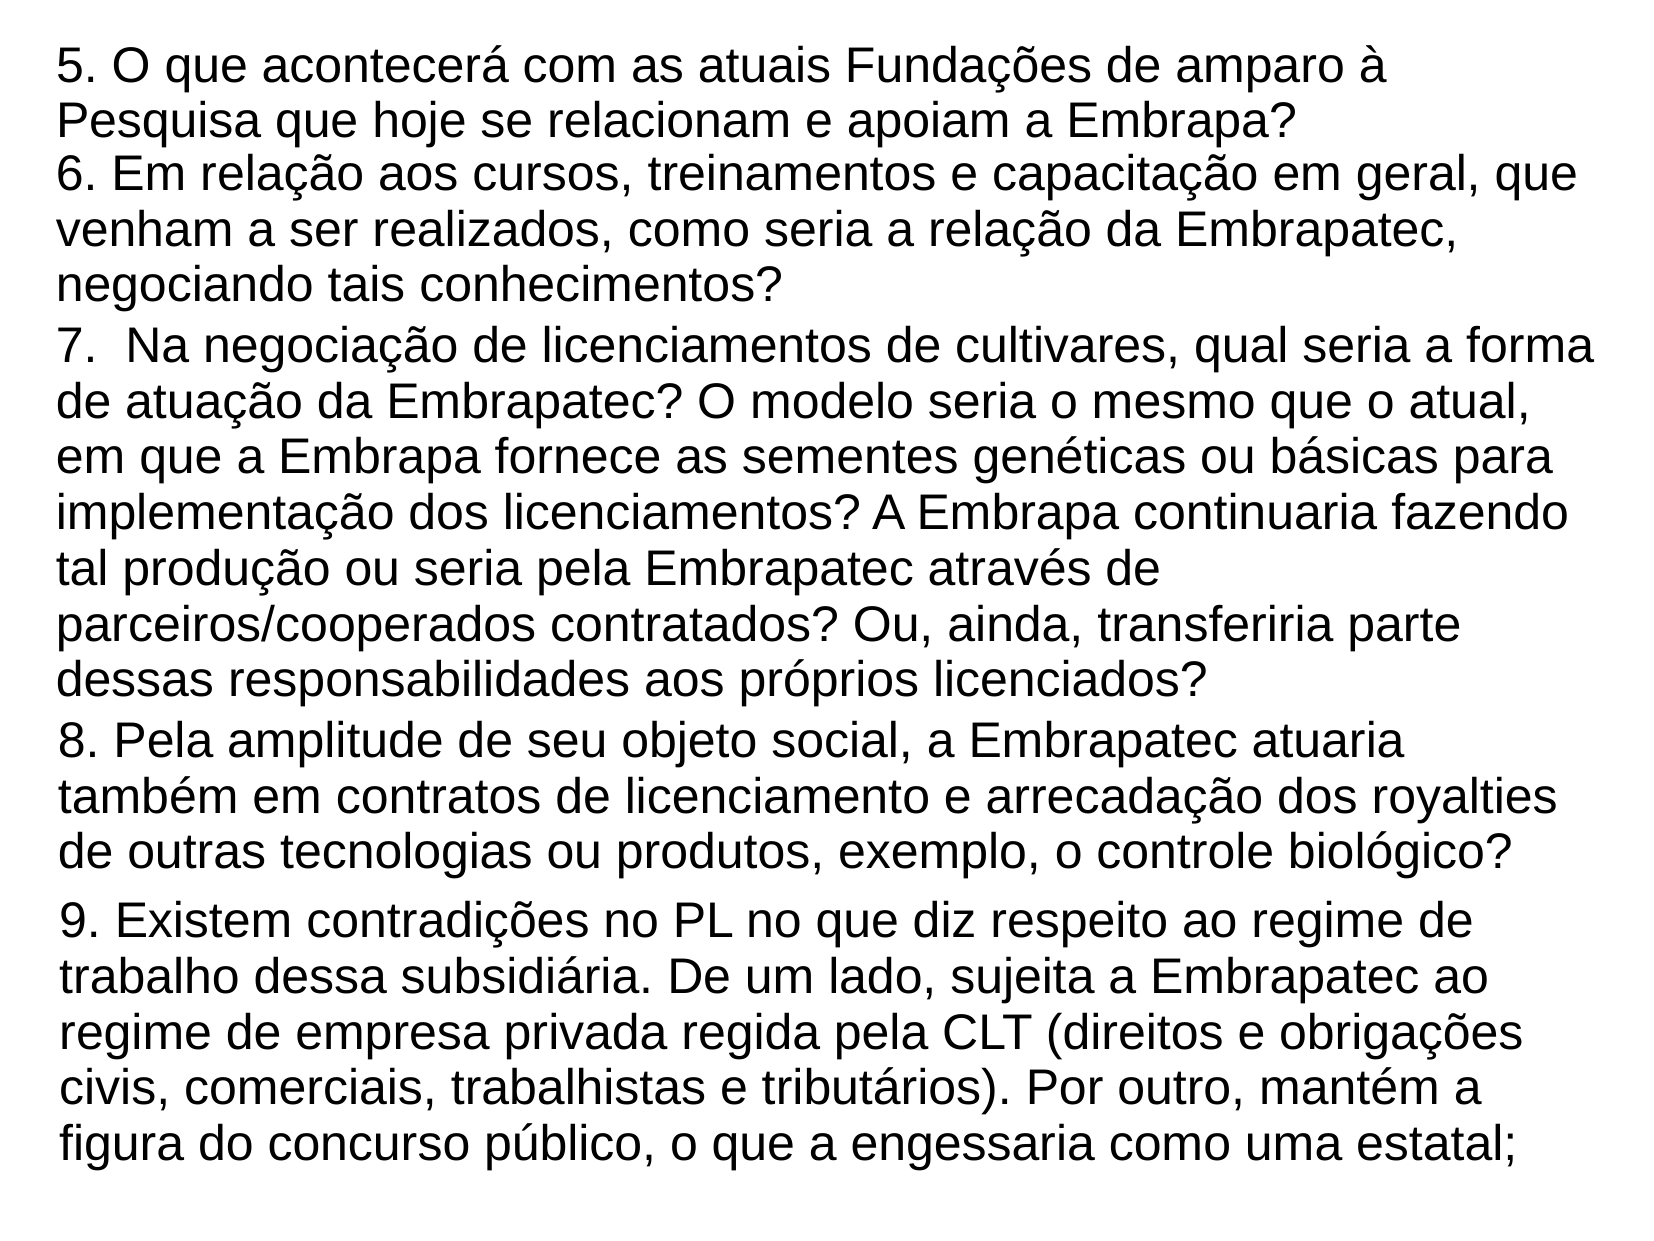

5. O que acontecerá com as atuais Fundações de amparo à Pesquisa que hoje se relacionam e apoiam a Embrapa?
6. Em relação aos cursos, treinamentos e capacitação em geral, que venham a ser realizados, como seria a relação da Embrapatec, negociando tais conhecimentos?
7. Na negociação de licenciamentos de cultivares, qual seria a forma de atuação da Embrapatec? O modelo seria o mesmo que o atual, em que a Embrapa fornece as sementes genéticas ou básicas para implementação dos licenciamentos? A Embrapa continuaria fazendo tal produção ou seria pela Embrapatec através de parceiros/cooperados contratados? Ou, ainda, transferiria parte dessas responsabilidades aos próprios licenciados?
8. Pela amplitude de seu objeto social, a Embrapatec atuaria também em contratos de licenciamento e arrecadação dos royalties de outras tecnologias ou produtos, exemplo, o controle biológico?
9. Existem contradições no PL no que diz respeito ao regime de trabalho dessa subsidiária. De um lado, sujeita a Embrapatec ao regime de empresa privada regida pela CLT (direitos e obrigações civis, comerciais, trabalhistas e tributários). Por outro, mantém a figura do concurso público, o que a engessaria como uma estatal;